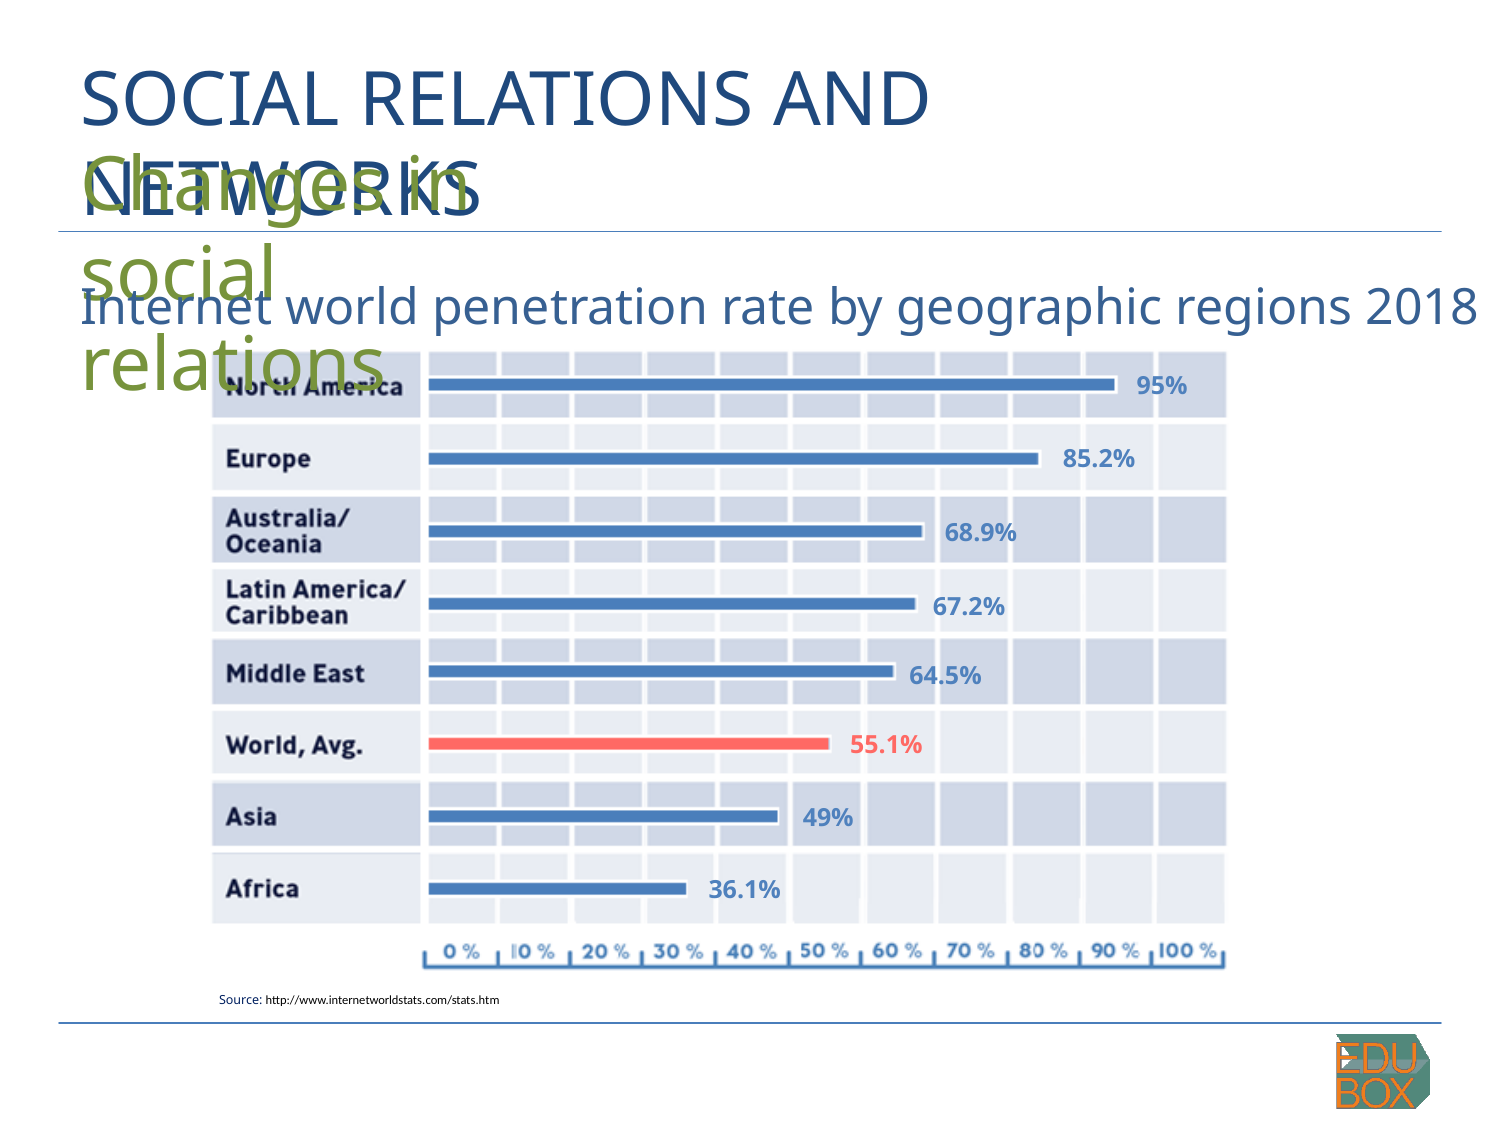

# SOCIAL RELATIONS AND NETWORKS
Changes in social relations
Internet world penetration rate by geographic regions 2018
95%
85.2%
68.9%
67.2%
64.5%
55.1%
49%
36.1%
Source: http://www.internetworldstats.com/stats.htm